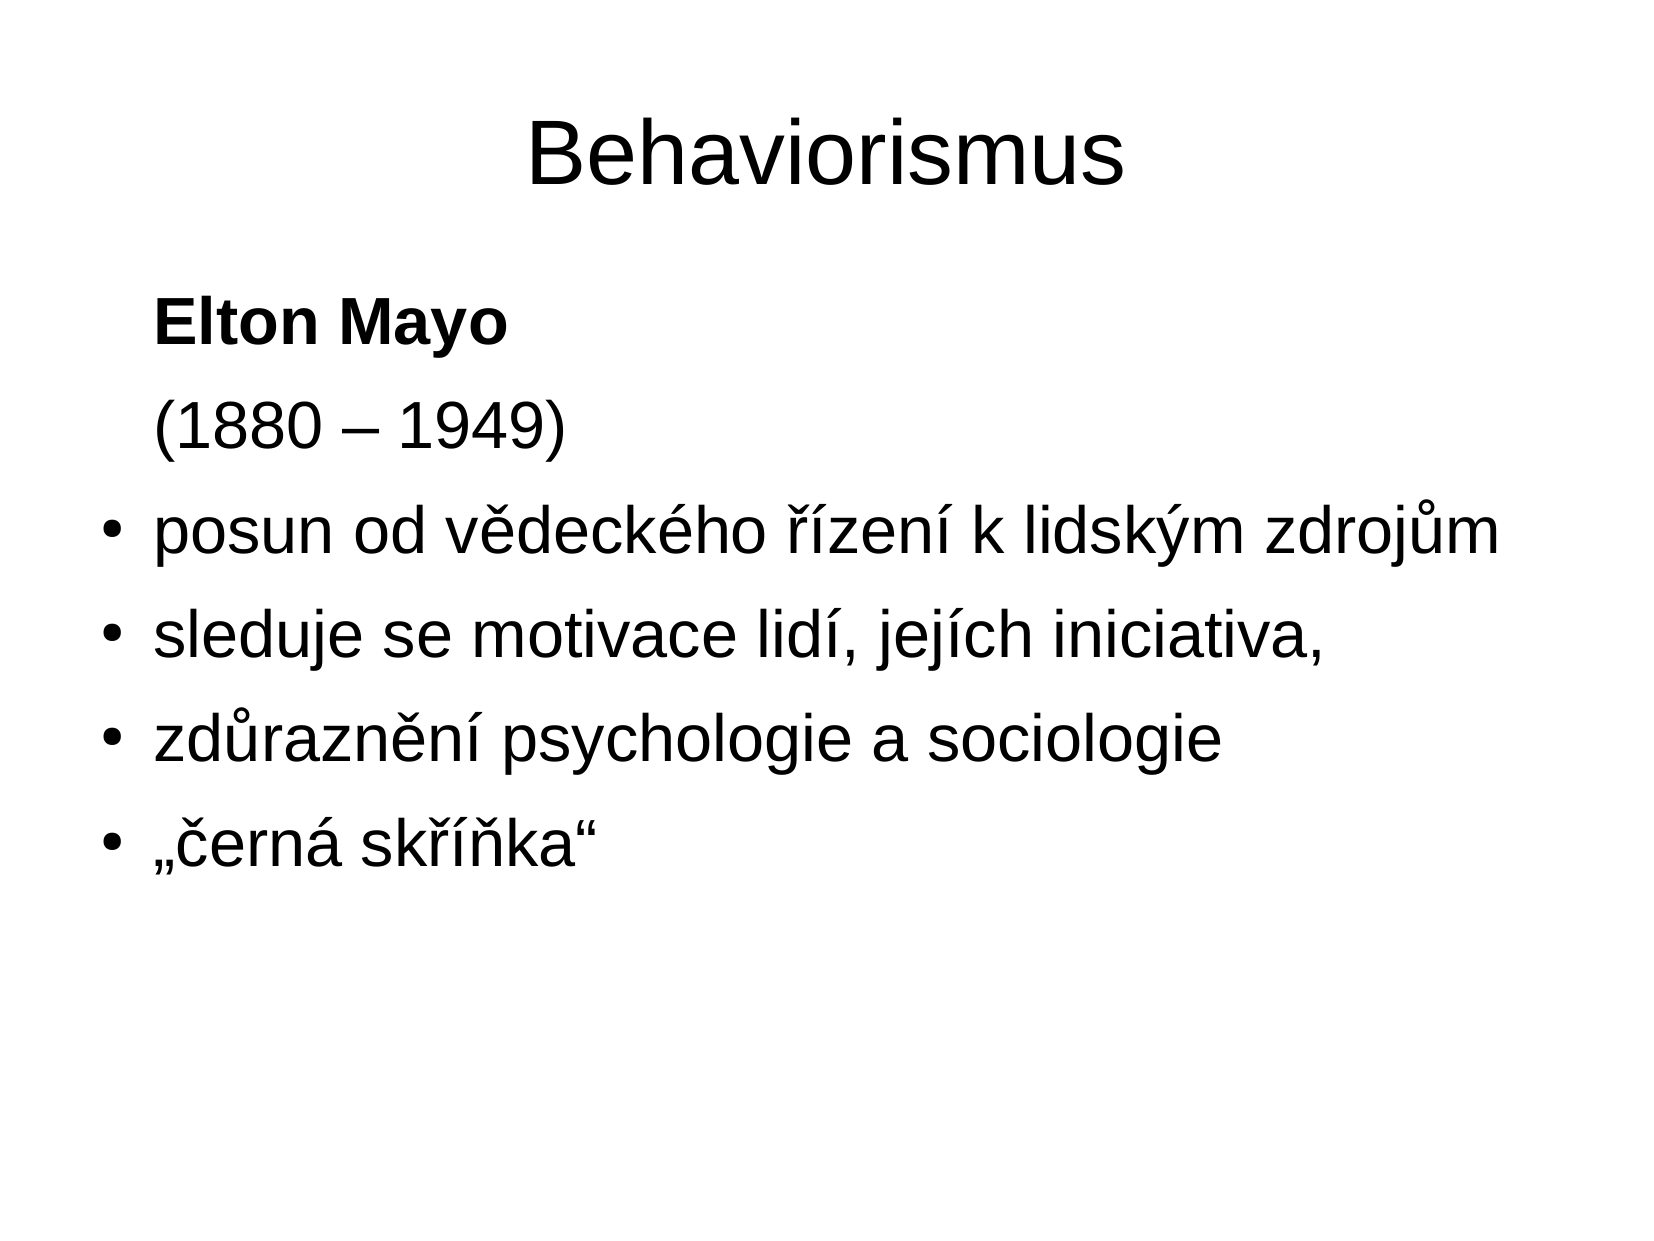

# Behaviorismus
Elton Mayo
(1880 – 1949)
posun od vědeckého řízení k lidským zdrojům
sleduje se motivace lidí, jejích iniciativa,
zdůraznění psychologie a sociologie
„černá skříňka“